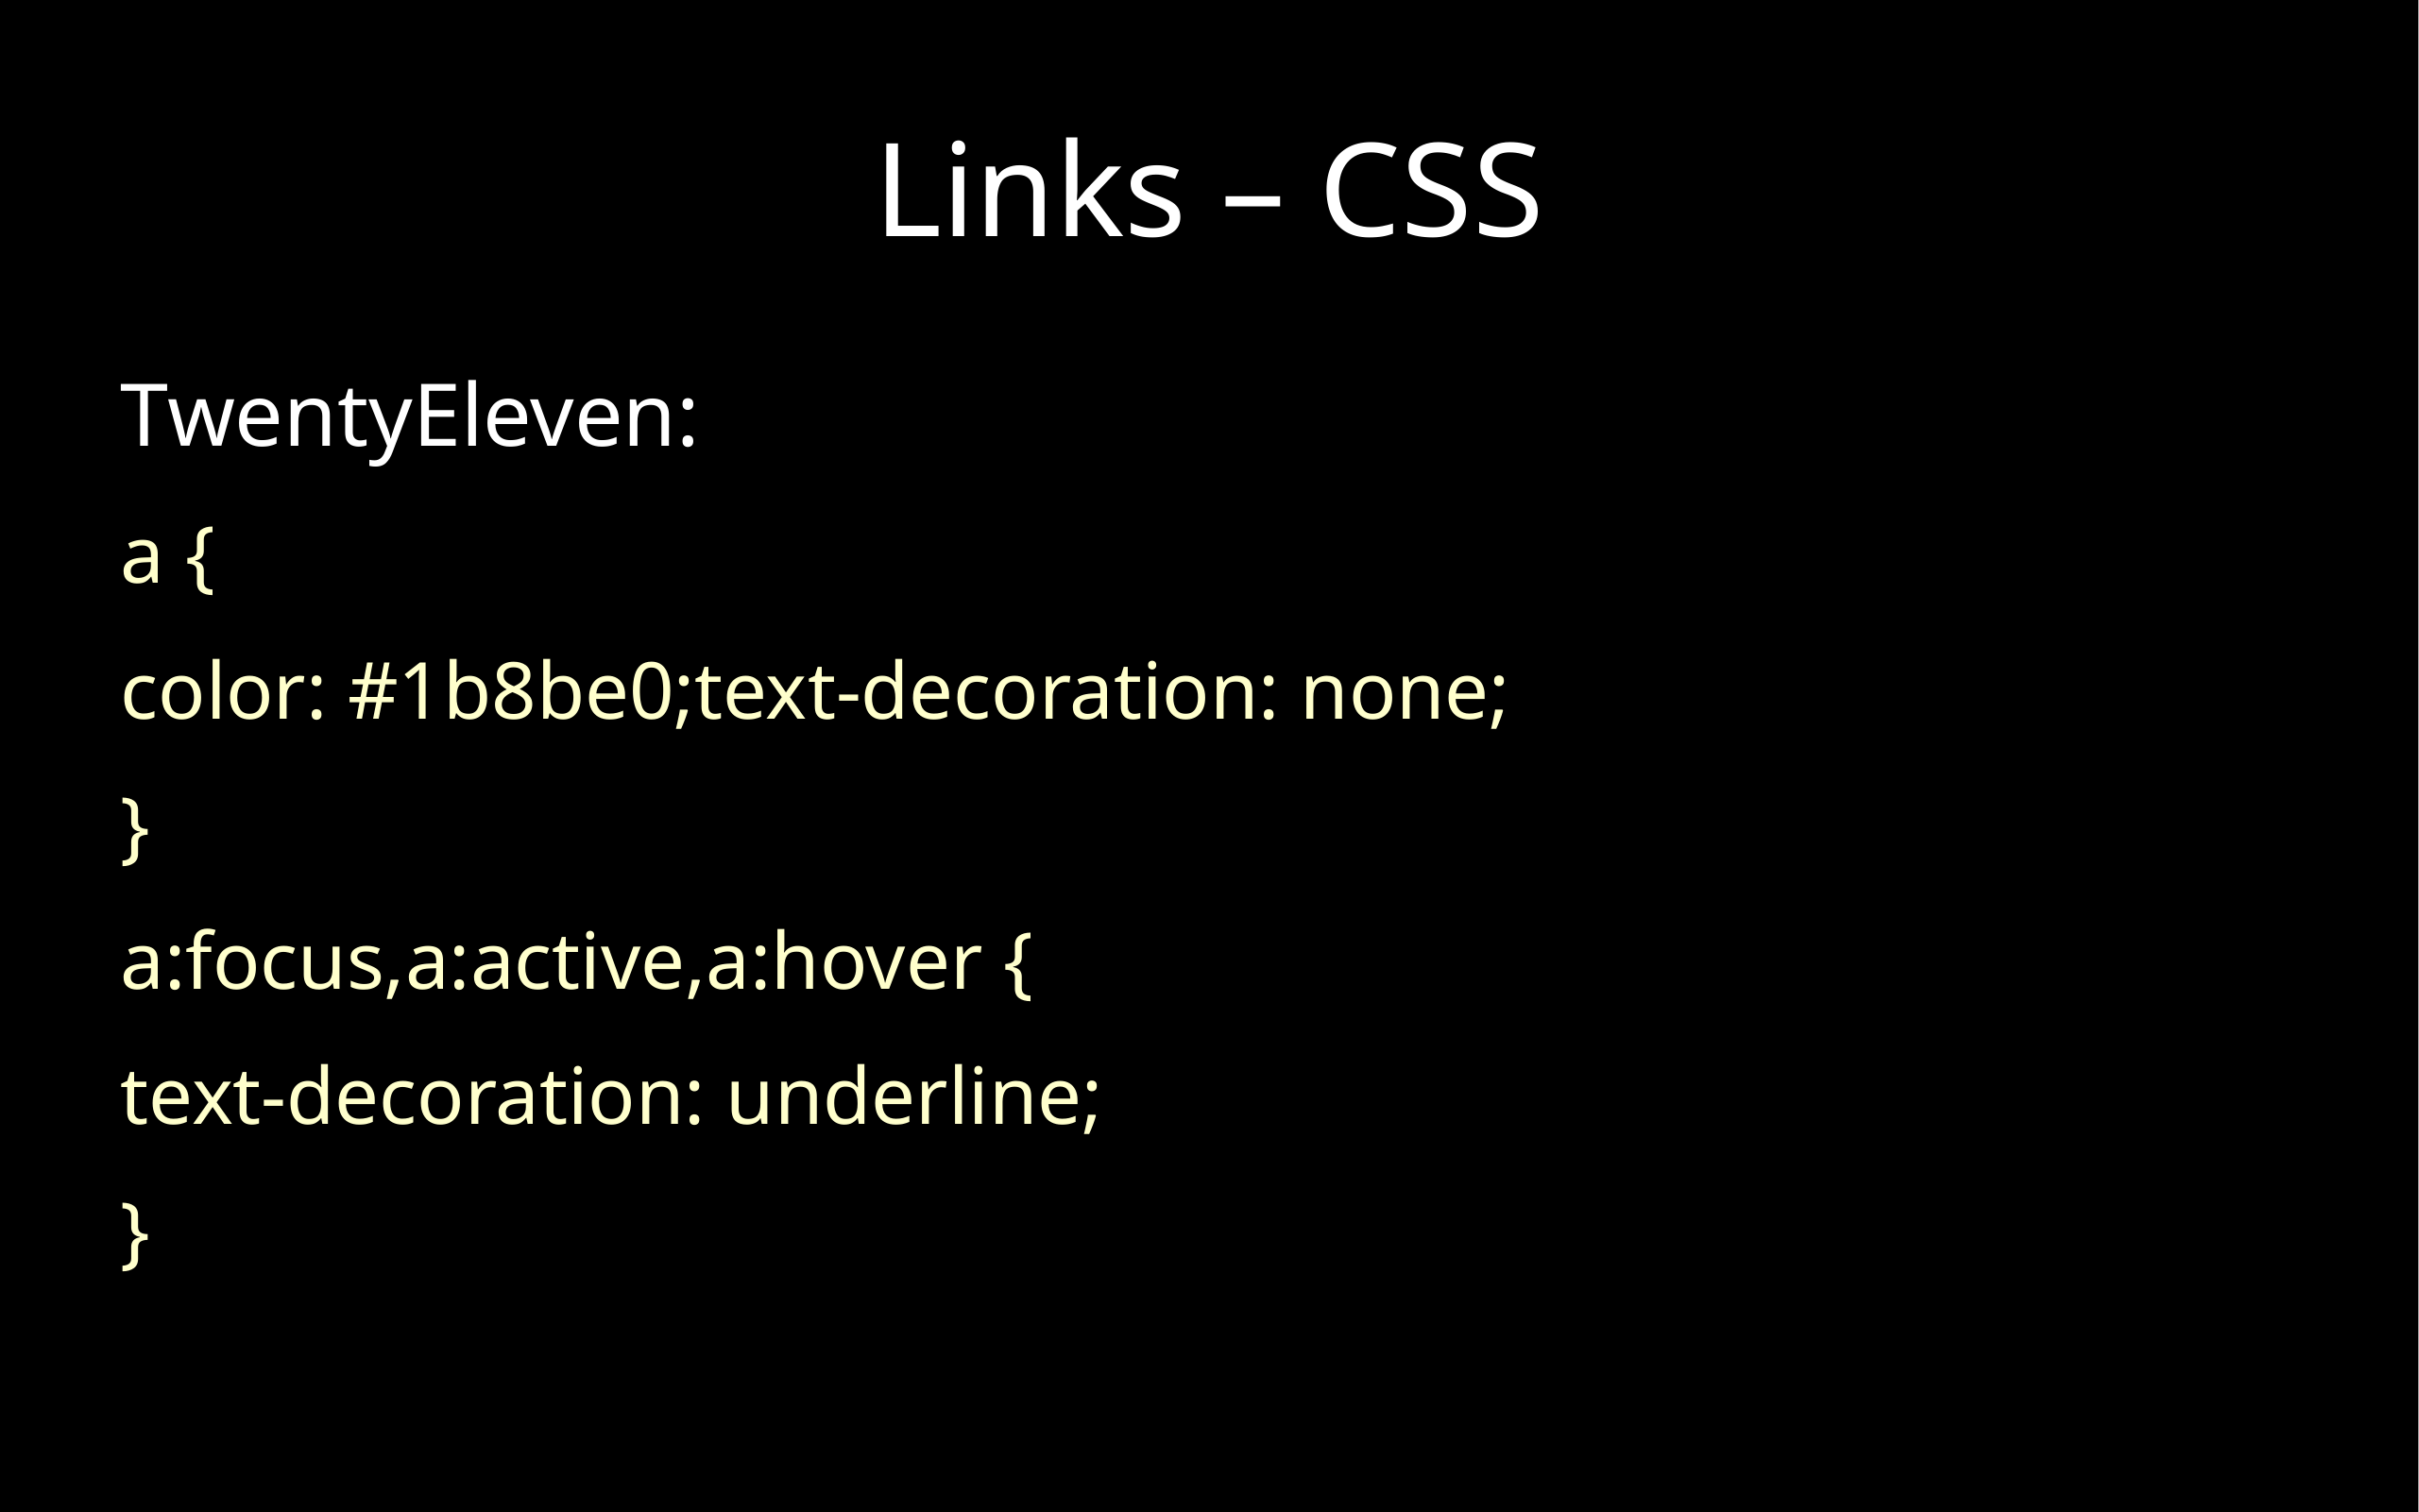

# Links – CSS
TwentyEleven:
a {
color: #1b8be0;text-decoration: none;
}
a:focus,a:active,a:hover {
text-decoration: underline;
}